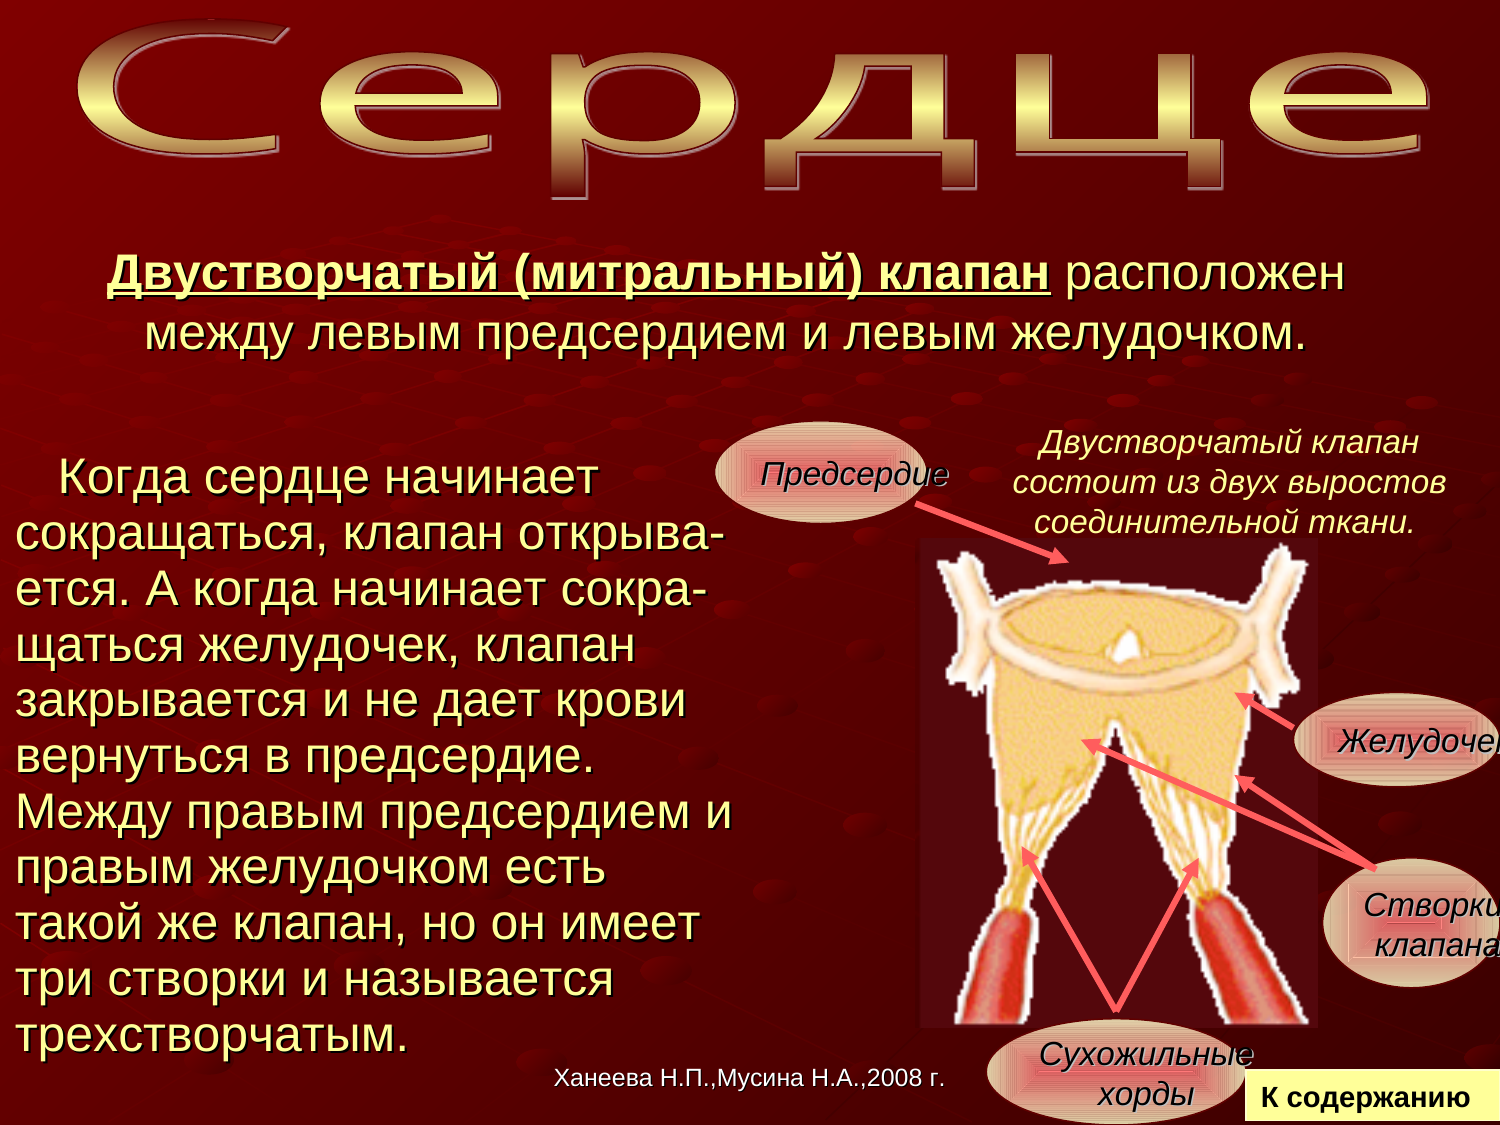

Сердце
Двустворчатый (митральный) клапан расположен между левым предсердием и левым желудочком.
Двустворчатый клапан состоит из двух выростов соединительной ткани.
Предсердие
# Когда сердце начинает сокращаться, клапан открыва-ется. А когда начинает сокра-щаться желудочек, клапан закрывается и не дает крови вернуться в предсердие. Между правым предсердием и правым желудочком есть такой же клапан, но он имеет три створки и называется трехстворчатым.
Желудочек
Створки
клапана
Сухожильные
хорды
Ханеева Н.П.,Мусина Н.А.,2008 г.
К содержанию